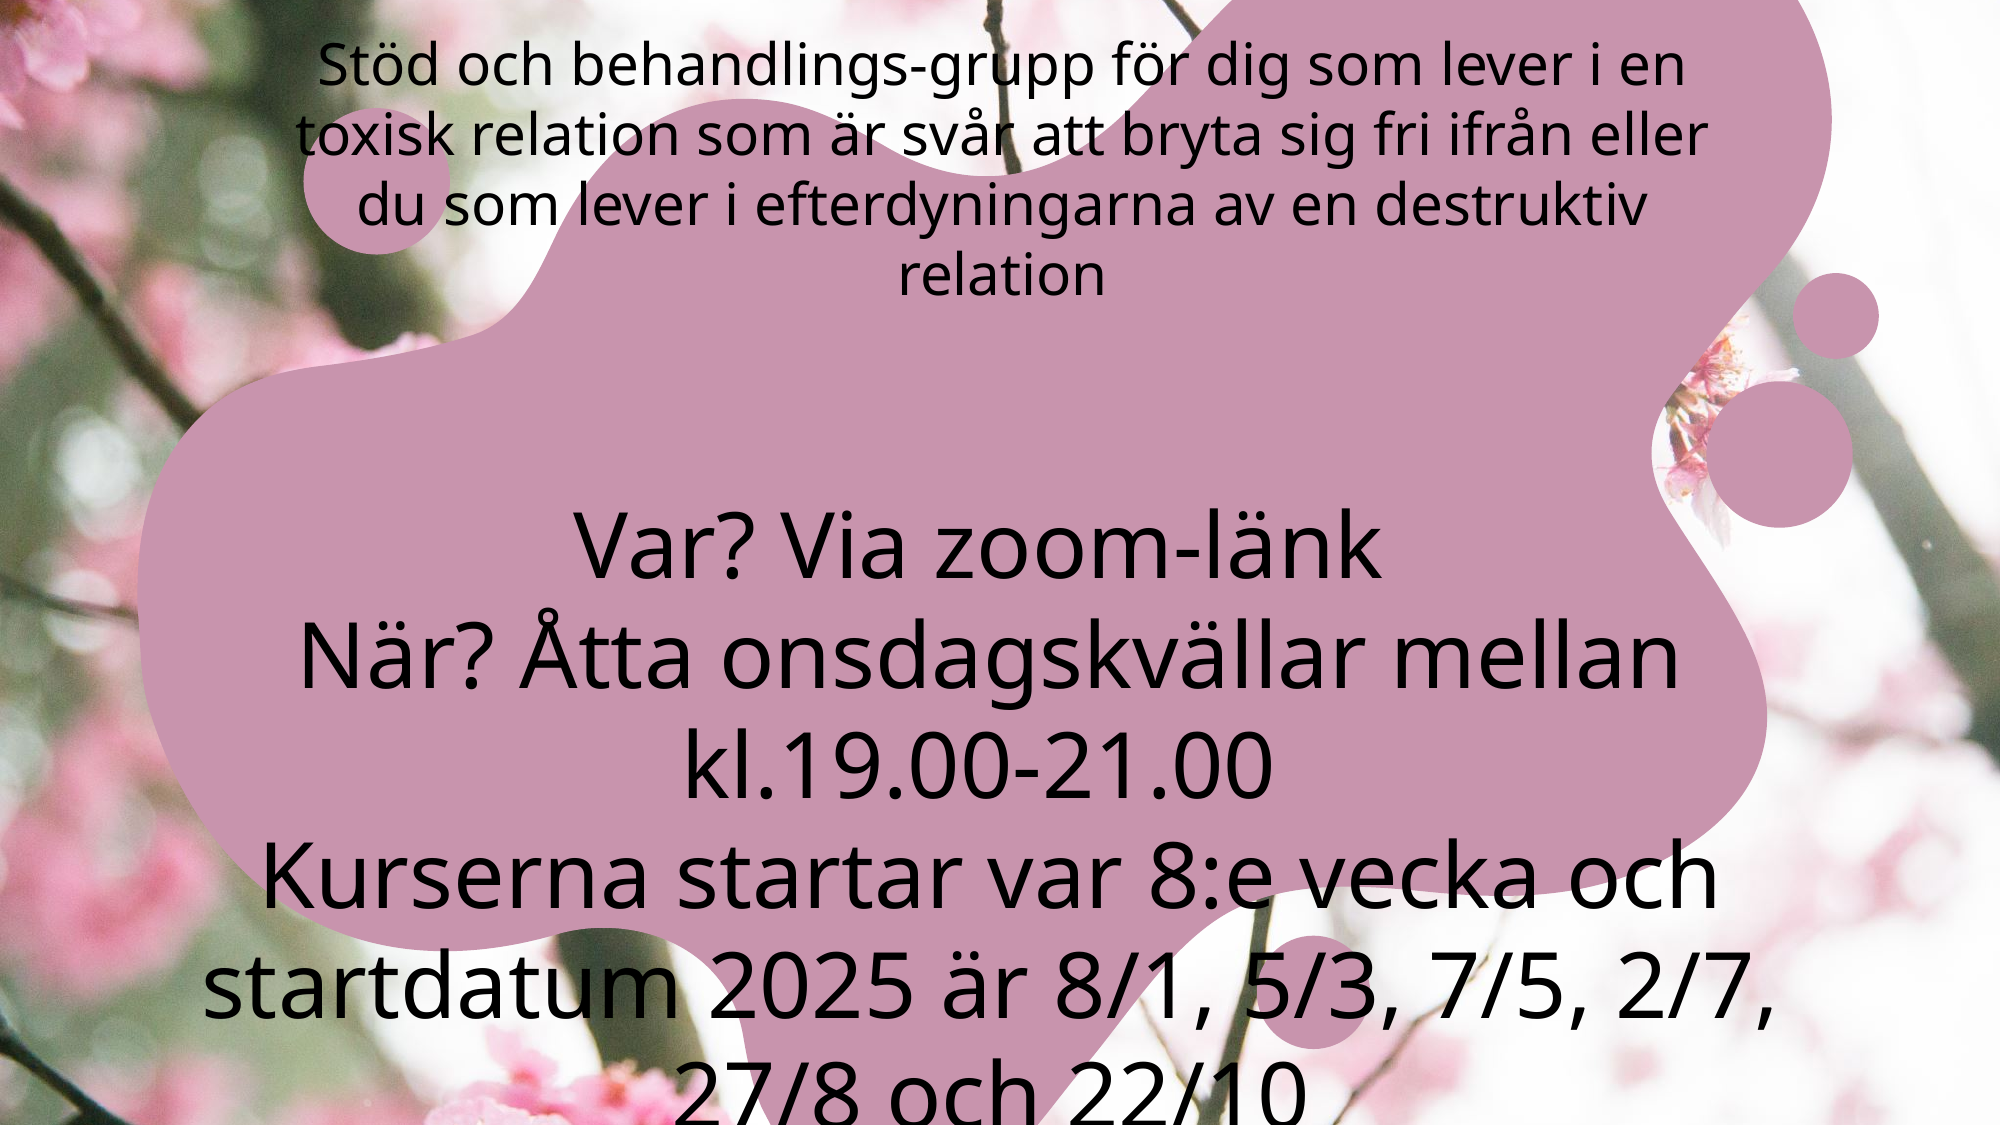

# Stöd och behandlings-grupp för dig som lever i en toxisk relation som är svår att bryta sig fri ifrån eller du som lever i efterdyningarna av en destruktiv relation
Var? Via zoom-länk
När? Åtta onsdagskvällar mellan kl.19.00-21.00
Kurserna startar var 8:e vecka och startdatum 2025 är 8/1, 5/3, 7/5, 2/7, 27/8 och 22/10
Hur? I processgrupp, genom information och kunskap, delning av erfarenheter och genom att arbeta dig igenom de olika aspekterna av dig själv i relationen. Vi kommer steg för steg lära dig att bli fri, att kunna gå vidare och få leva det liv som DU vill leva
Pris 400 kr/tillfälle
 För mer info och anmälan maila till kia_elfstrom@hotmail.com
OBS! Begränsat antal platser om 8
Kia Elfström är sedan 2010 utbildad samtalsterapeut med påbyggnad i traumatologi, traumabearbetning, våld i nära relationer och föräldravåld. Hon har även personlig erfarenhet av att ha levt tillsammans med en narcissist